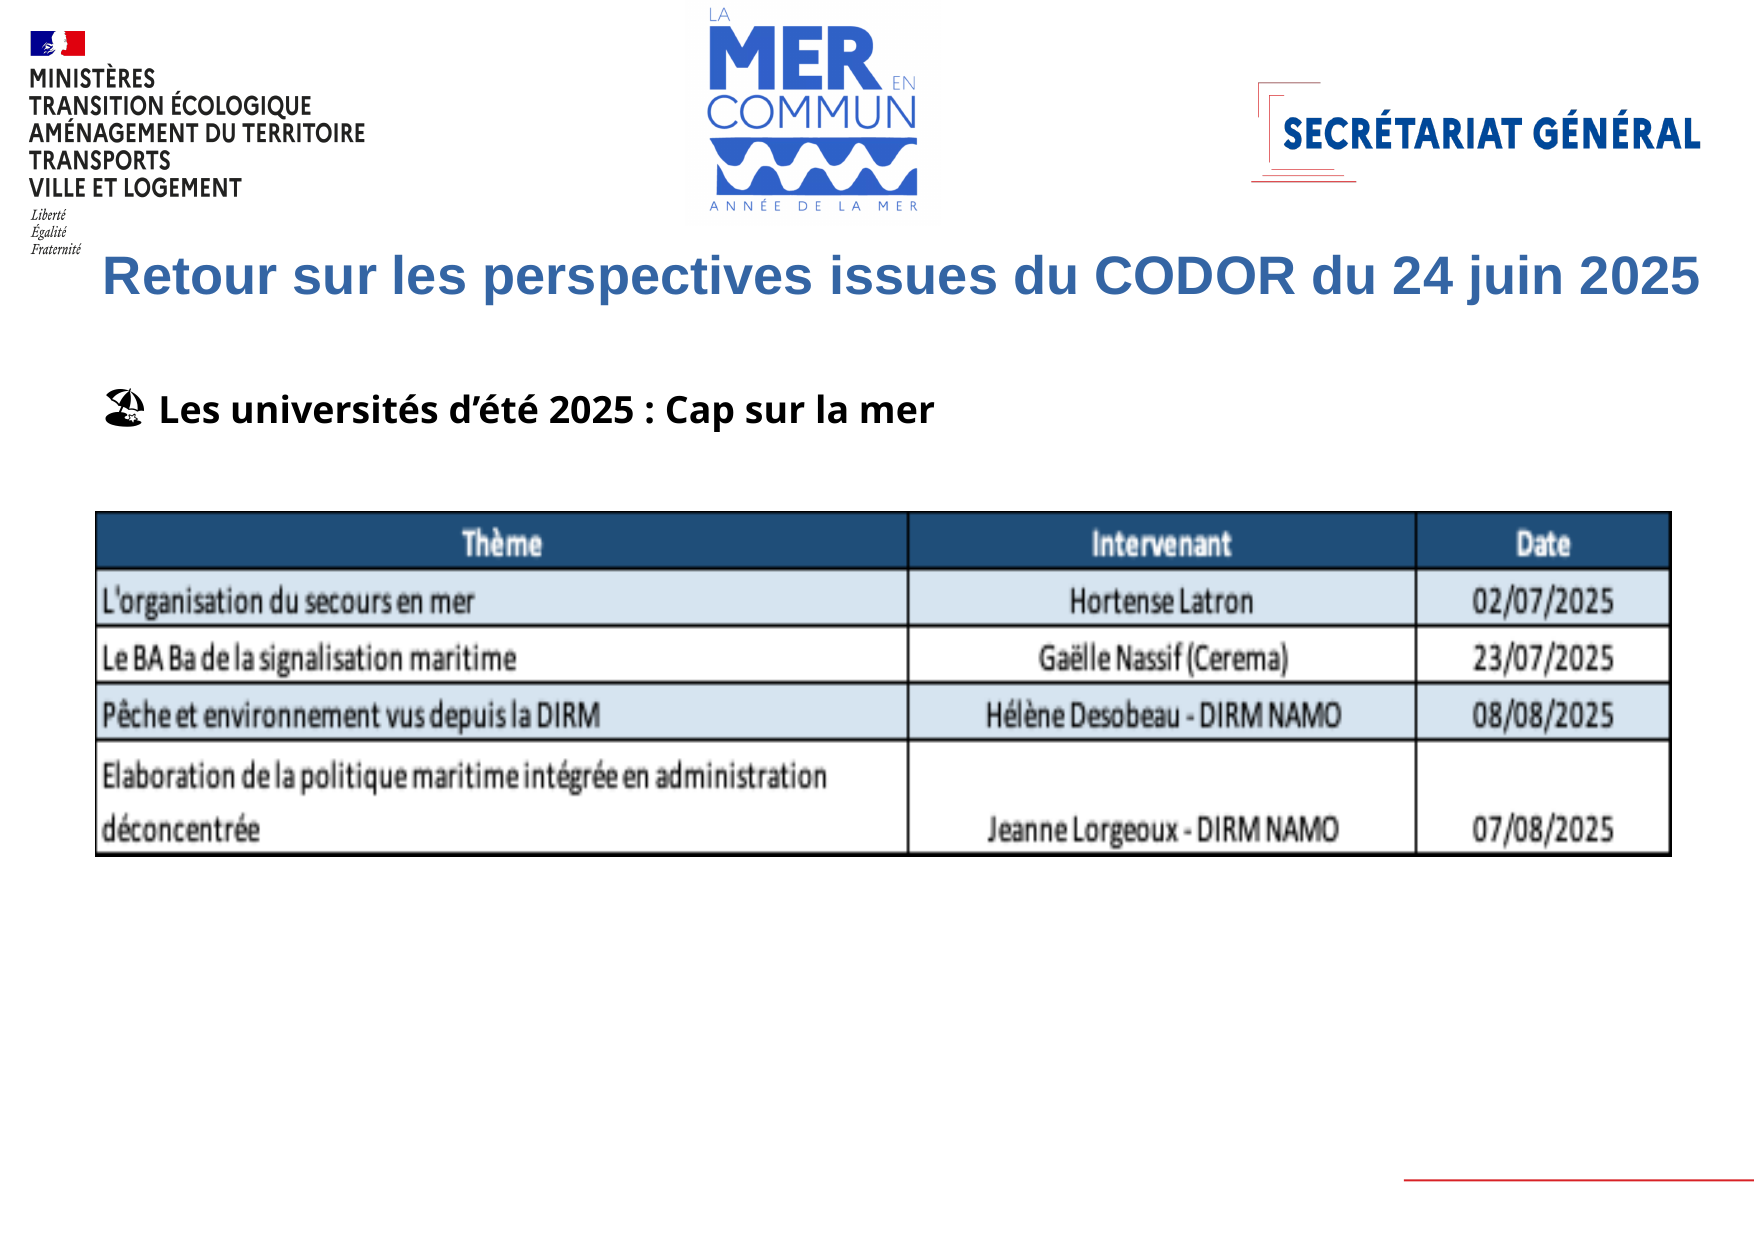

# Retour sur les perspectives issues du CODOR du 24 juin 2025
🏖️ Les universités d’été 2025 : Cap sur la mer